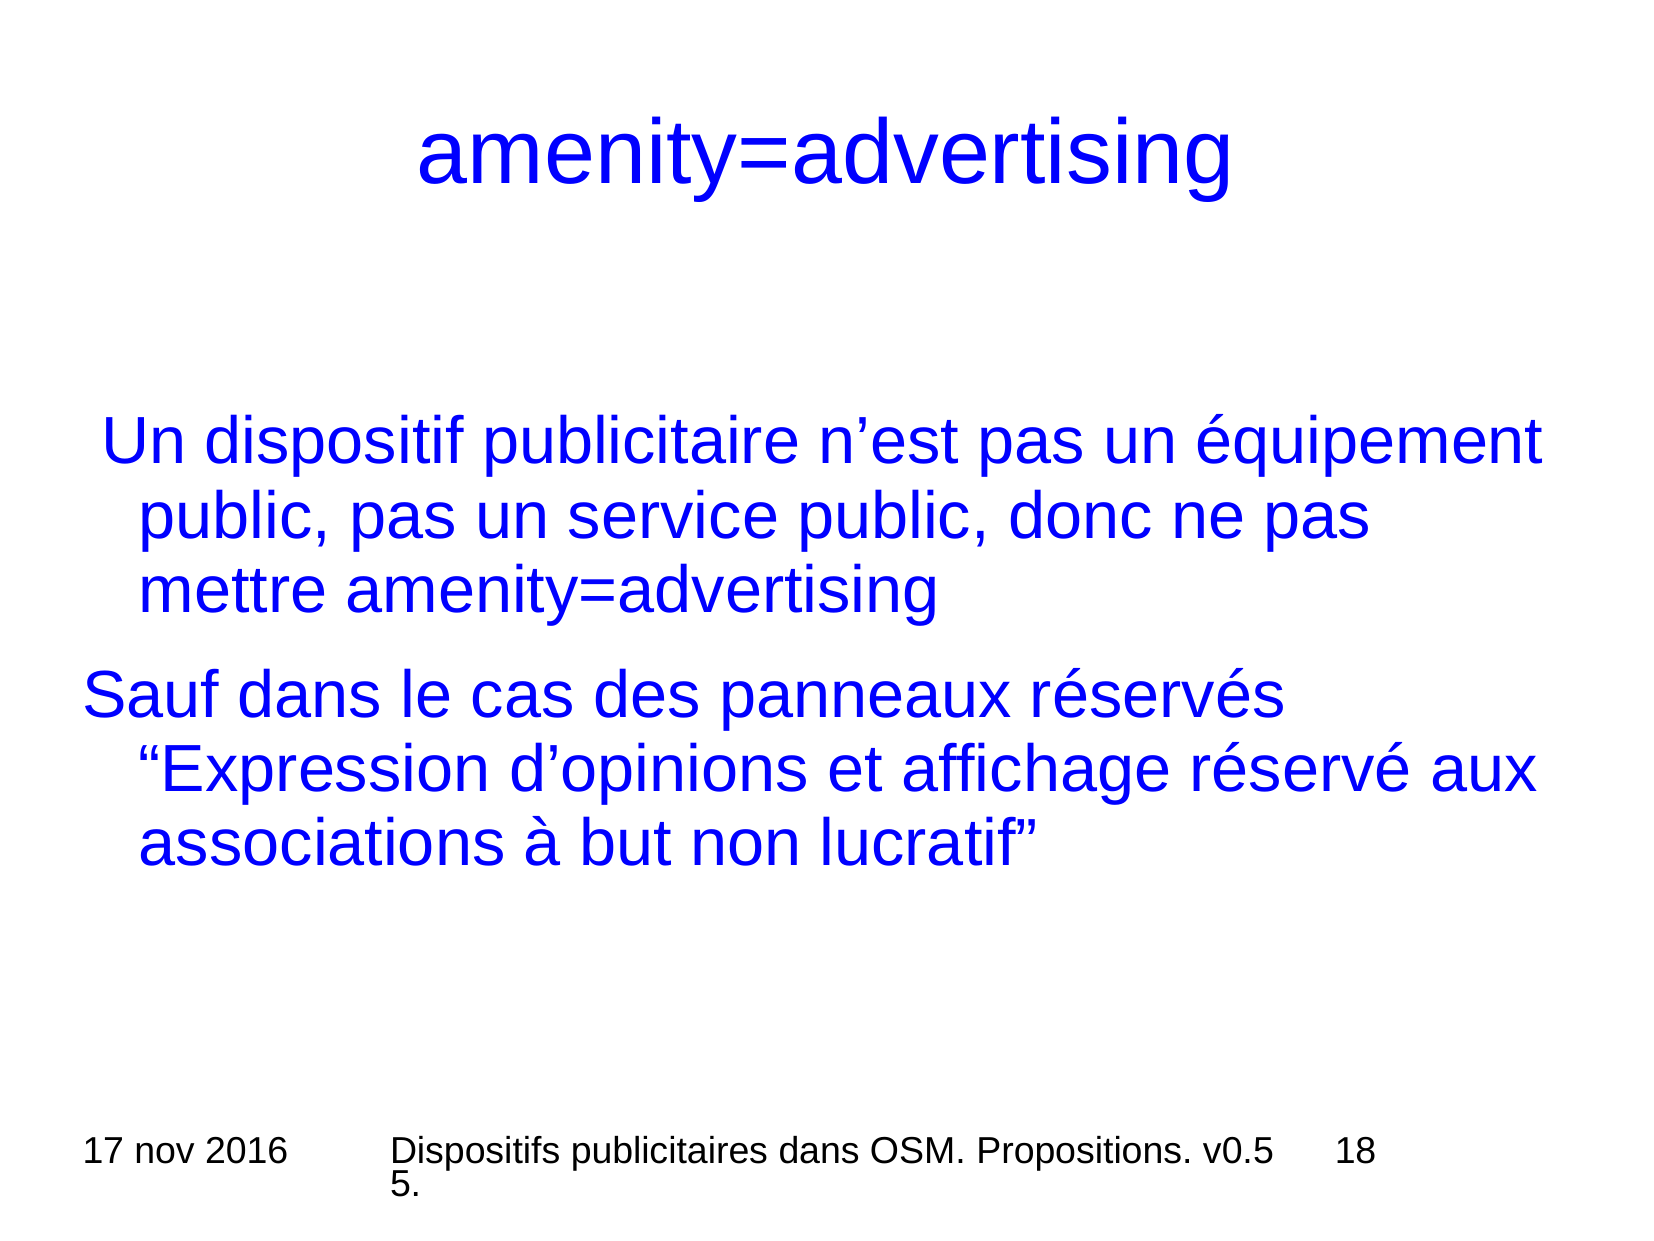

# amenity=advertising
 Un dispositif publicitaire n’est pas un équipement public, pas un service public, donc ne pas mettre amenity=advertising
Sauf dans le cas des panneaux réservés “Expression d’opinions et affichage réservé aux associations à but non lucratif”
17 nov 2016
Dispositifs publicitaires dans OSM. Propositions. v0.55.
18